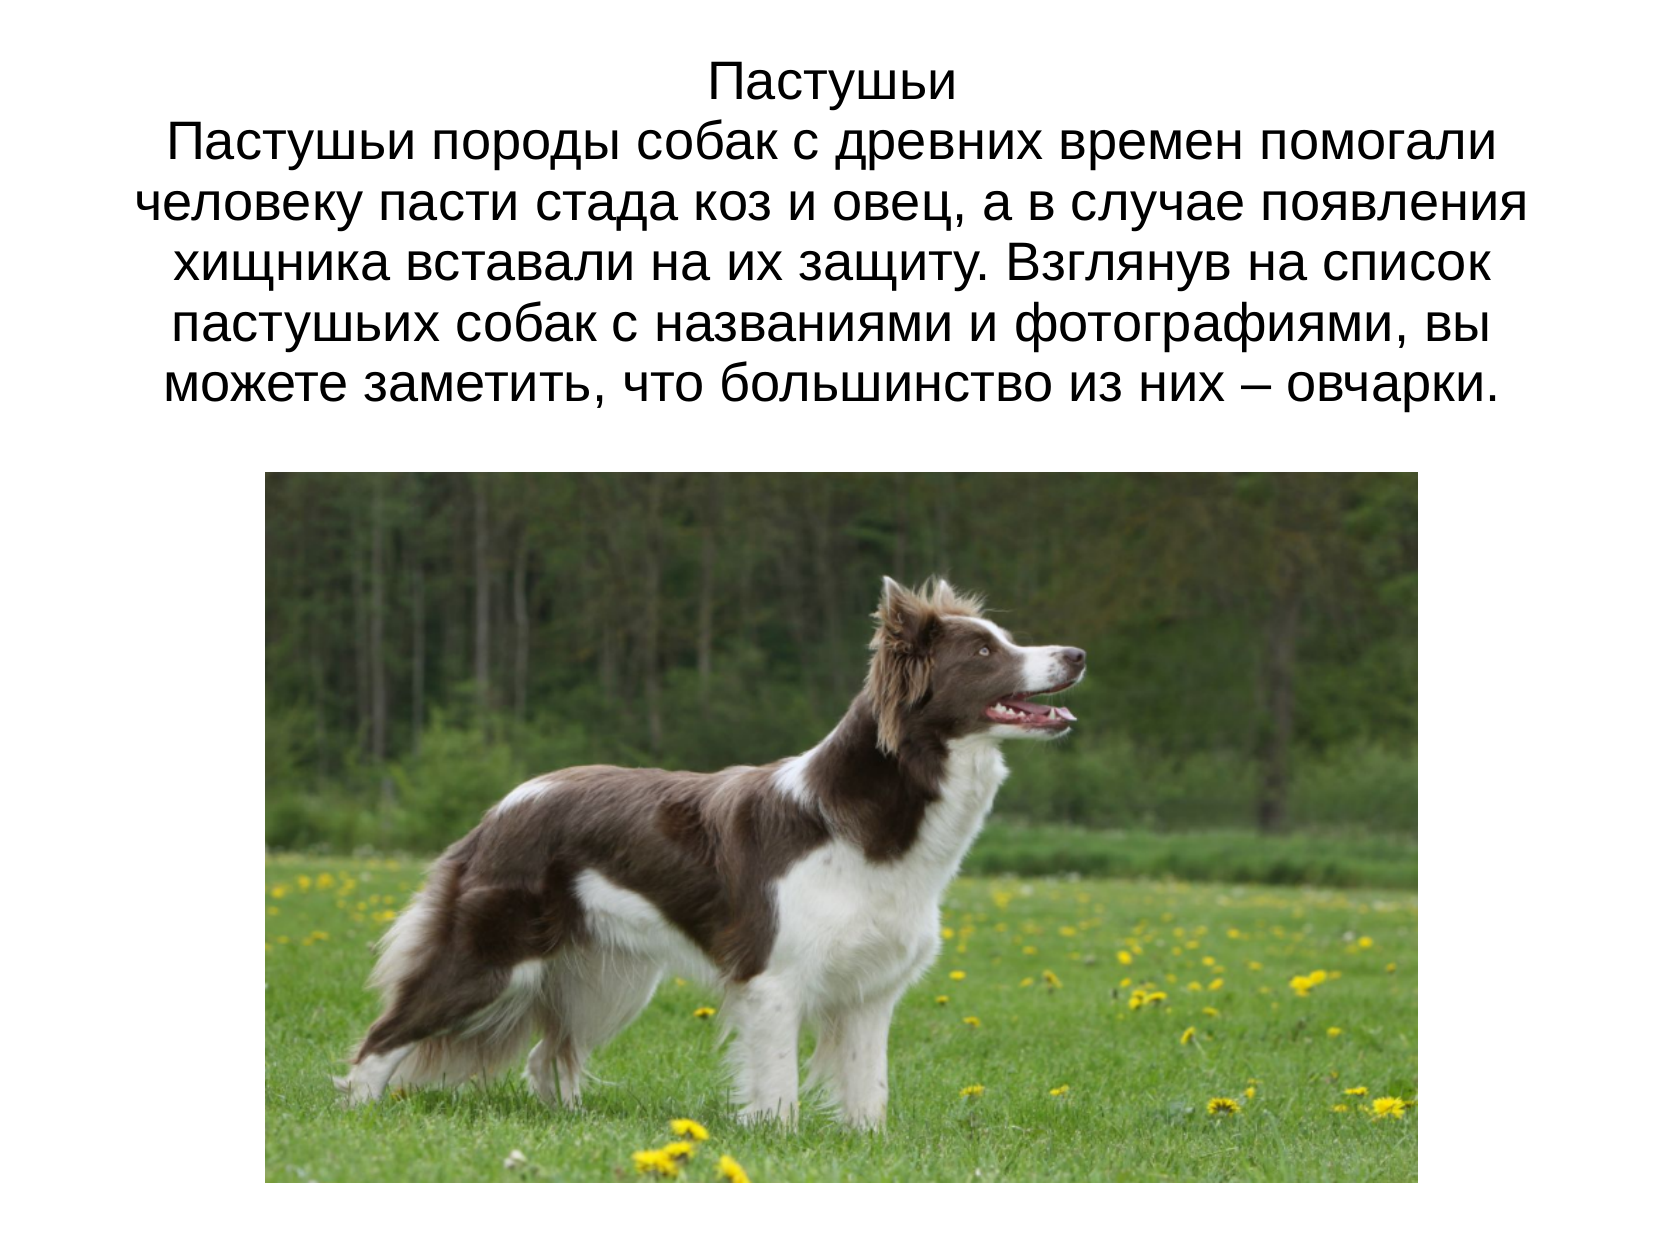

# Пастушьи Пастушьи породы собак с древних времен помогали человеку пасти стада коз и овец, а в случае появления хищника вставали на их защиту. Взглянув на список пастушьих собак с названиями и фотографиями, вы можете заметить, что большинство из них – овчарки.